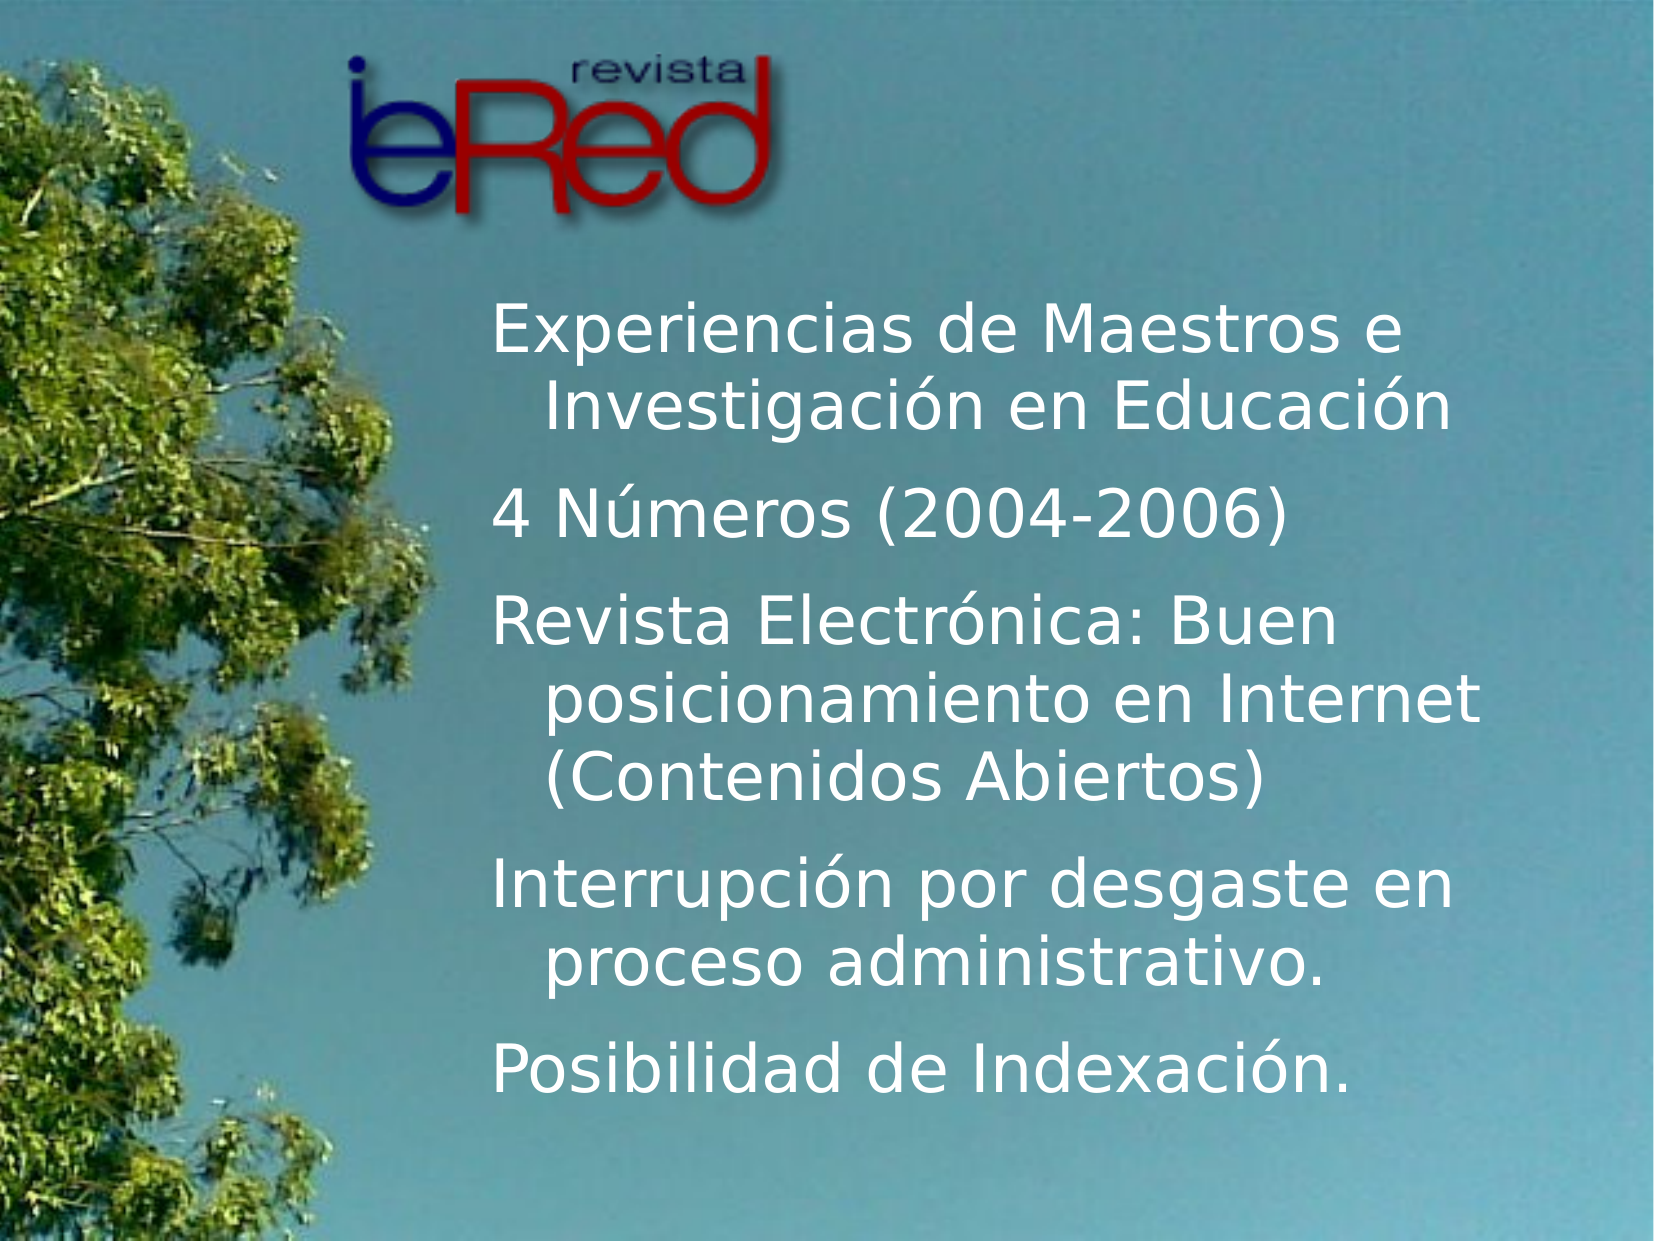

# Experiencias de Maestros e Investigación en Educación
4 Números (2004-2006)
Revista Electrónica: Buen posicionamiento en Internet (Contenidos Abiertos)
Interrupción por desgaste en proceso administrativo.
Posibilidad de Indexación.